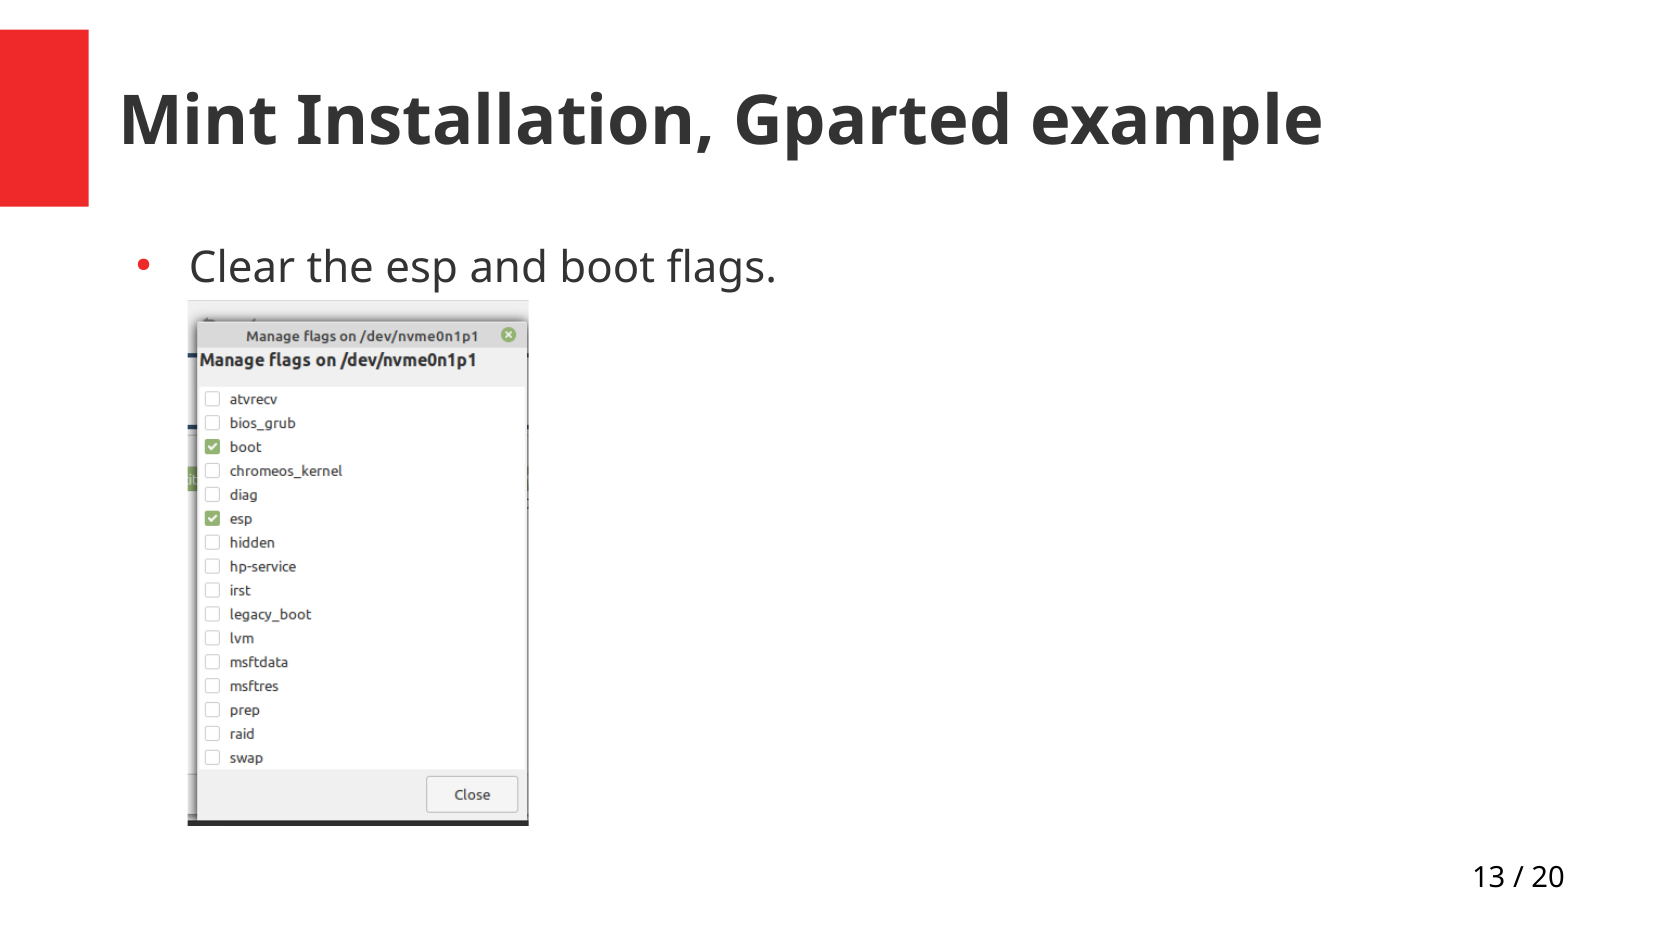

# Mint Installation, Gparted example
Clear the esp and boot flags.
13